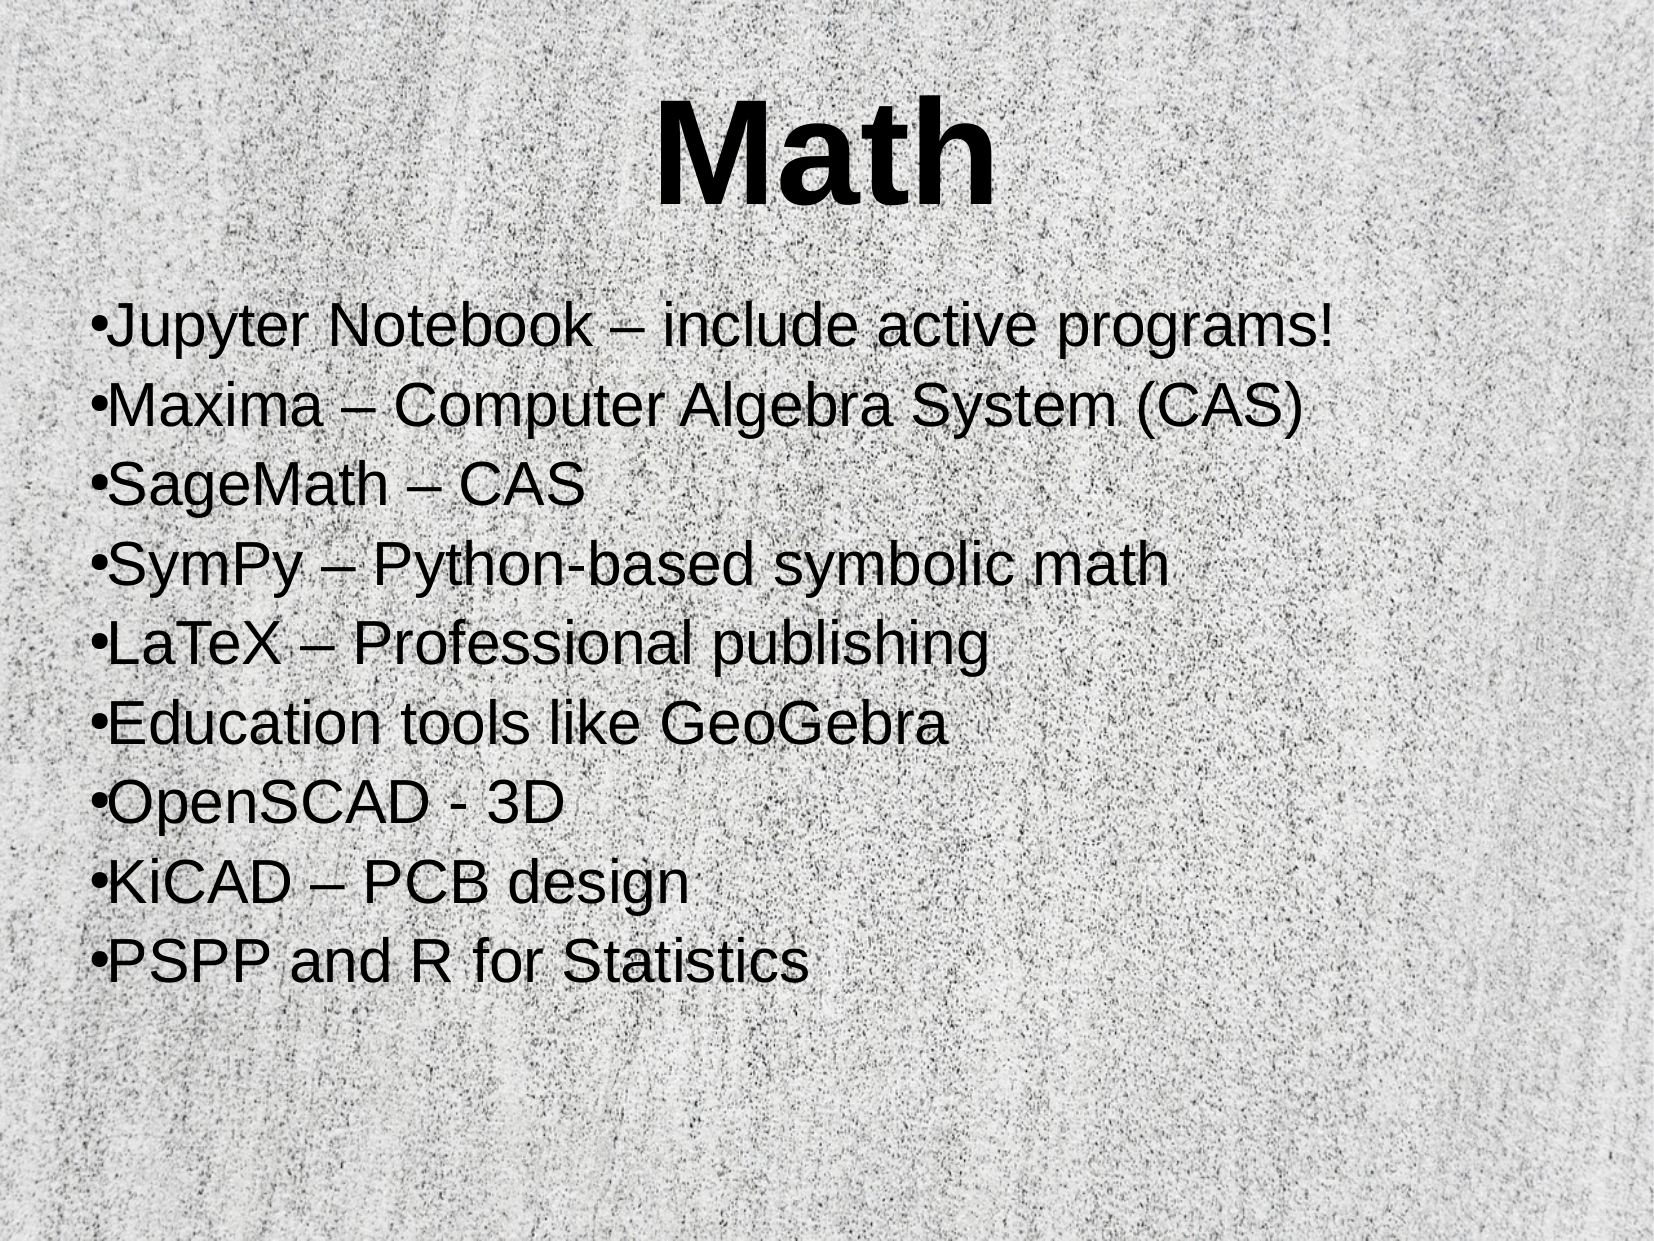

# Math
Jupyter Notebook – include active programs!
Maxima – Computer Algebra System (CAS)
SageMath – CAS
SymPy – Python-based symbolic math
LaTeX – Professional publishing
Education tools like GeoGebra
OpenSCAD - 3D
KiCAD – PCB design
PSPP and R for Statistics